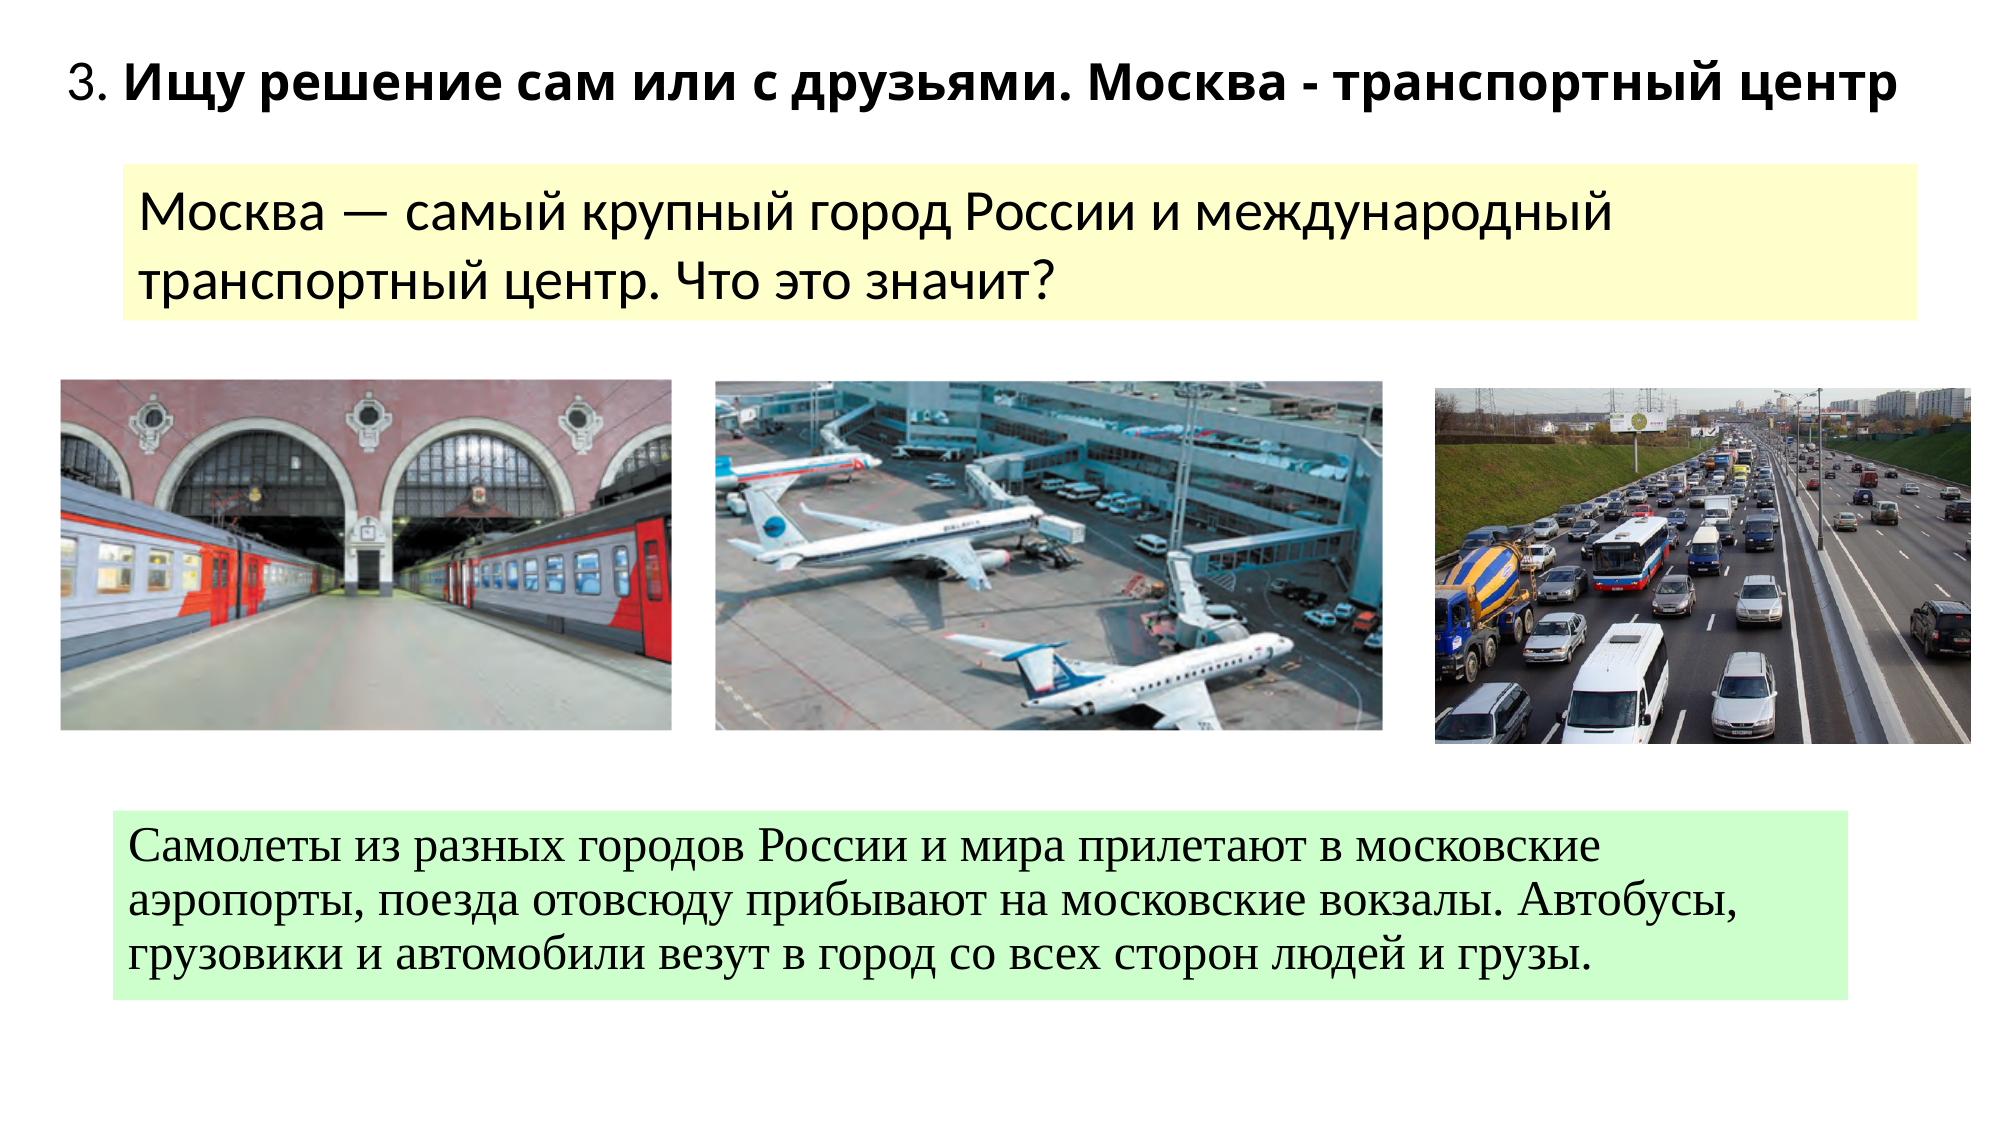

3. Ищу решение сам или с друзьями. Москва - транспортный центр
Москва — самый крупный город России и международный транспортный центр. Что это значит?
# Самолеты из разных городов России и мира прилетают в московские аэропорты, поезда отовсюду прибывают на московские вокзалы. Автобусы, грузовики и автомобили везут в город со всех сторон людей и грузы.